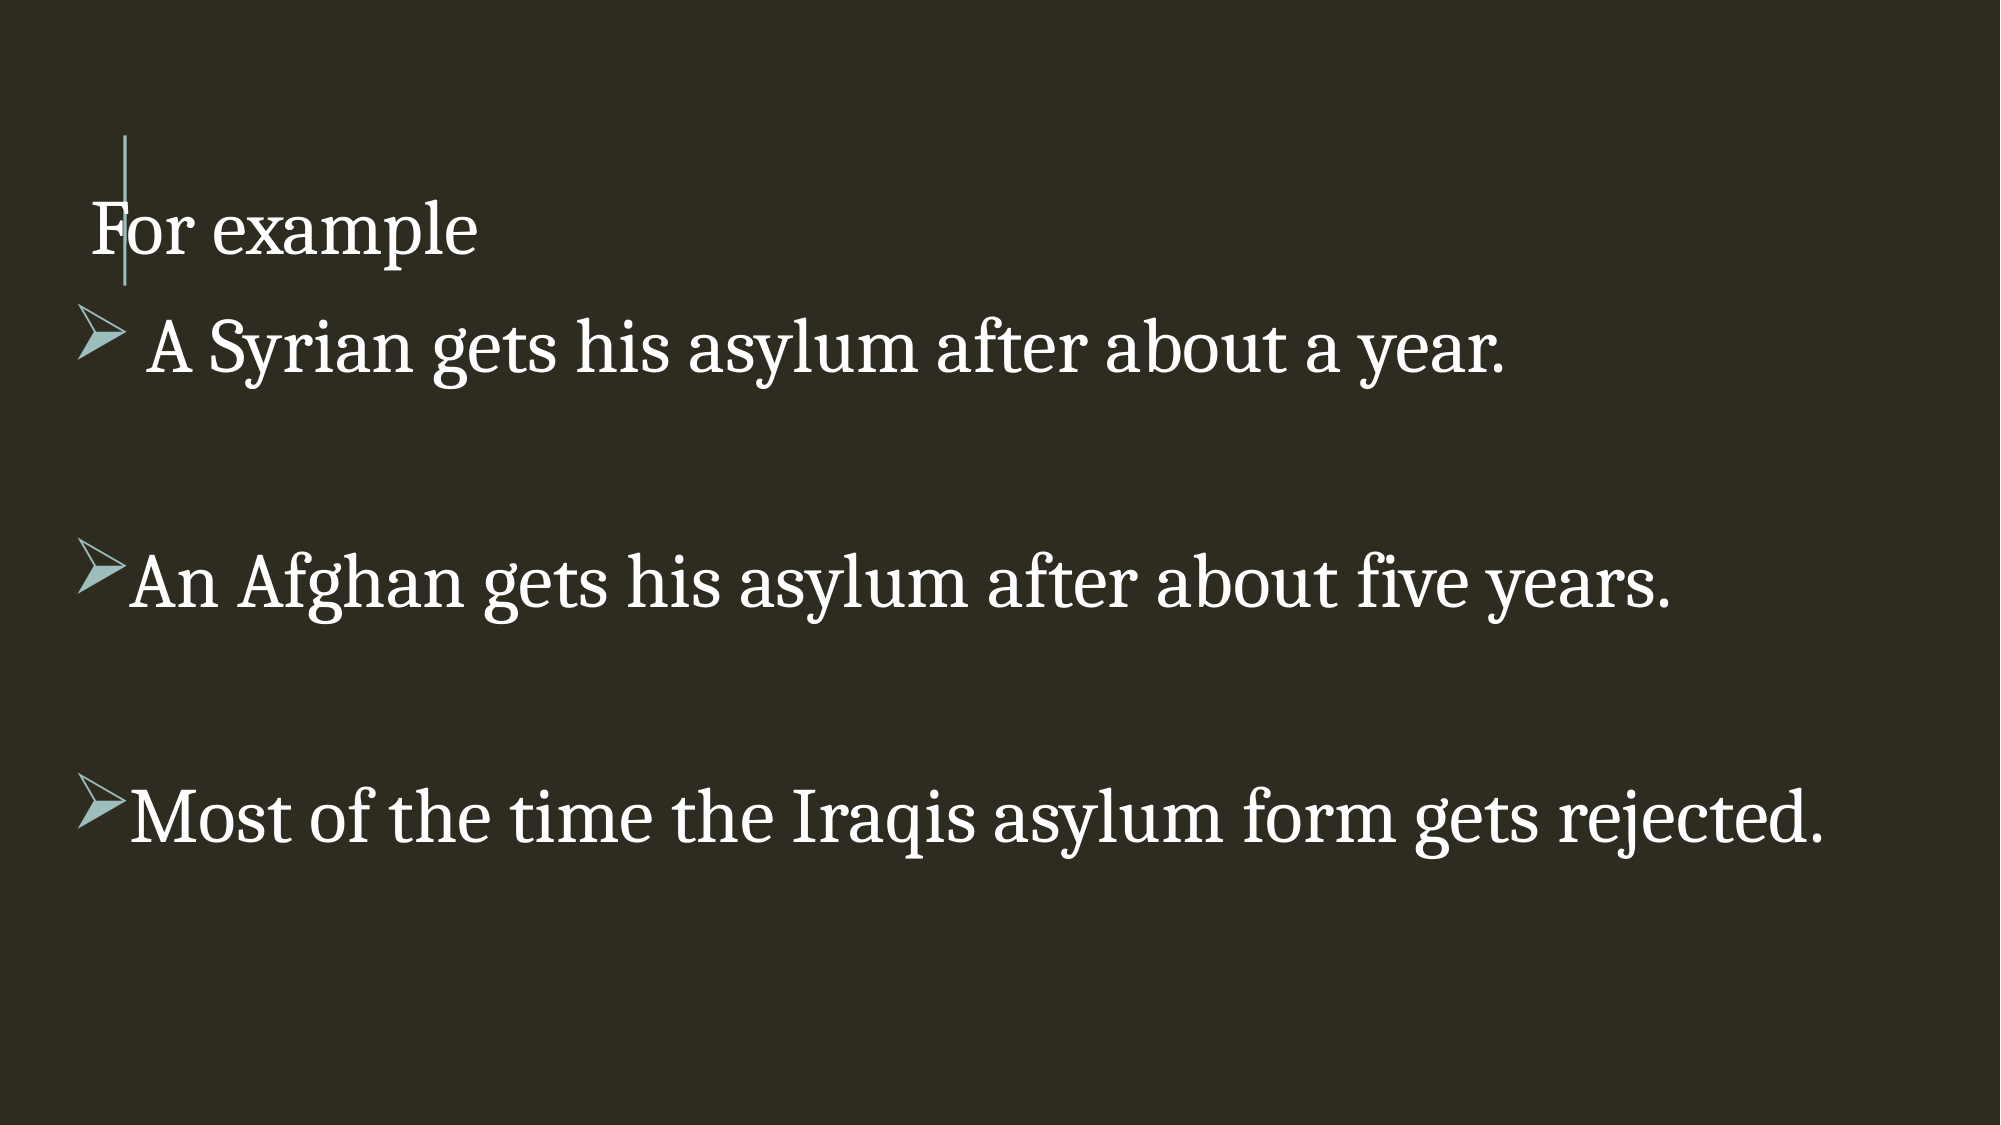

# For example
 A Syrian gets his asylum after about a year.
An Afghan gets his asylum after about five years.
Most of the time the Iraqis asylum form gets rejected.